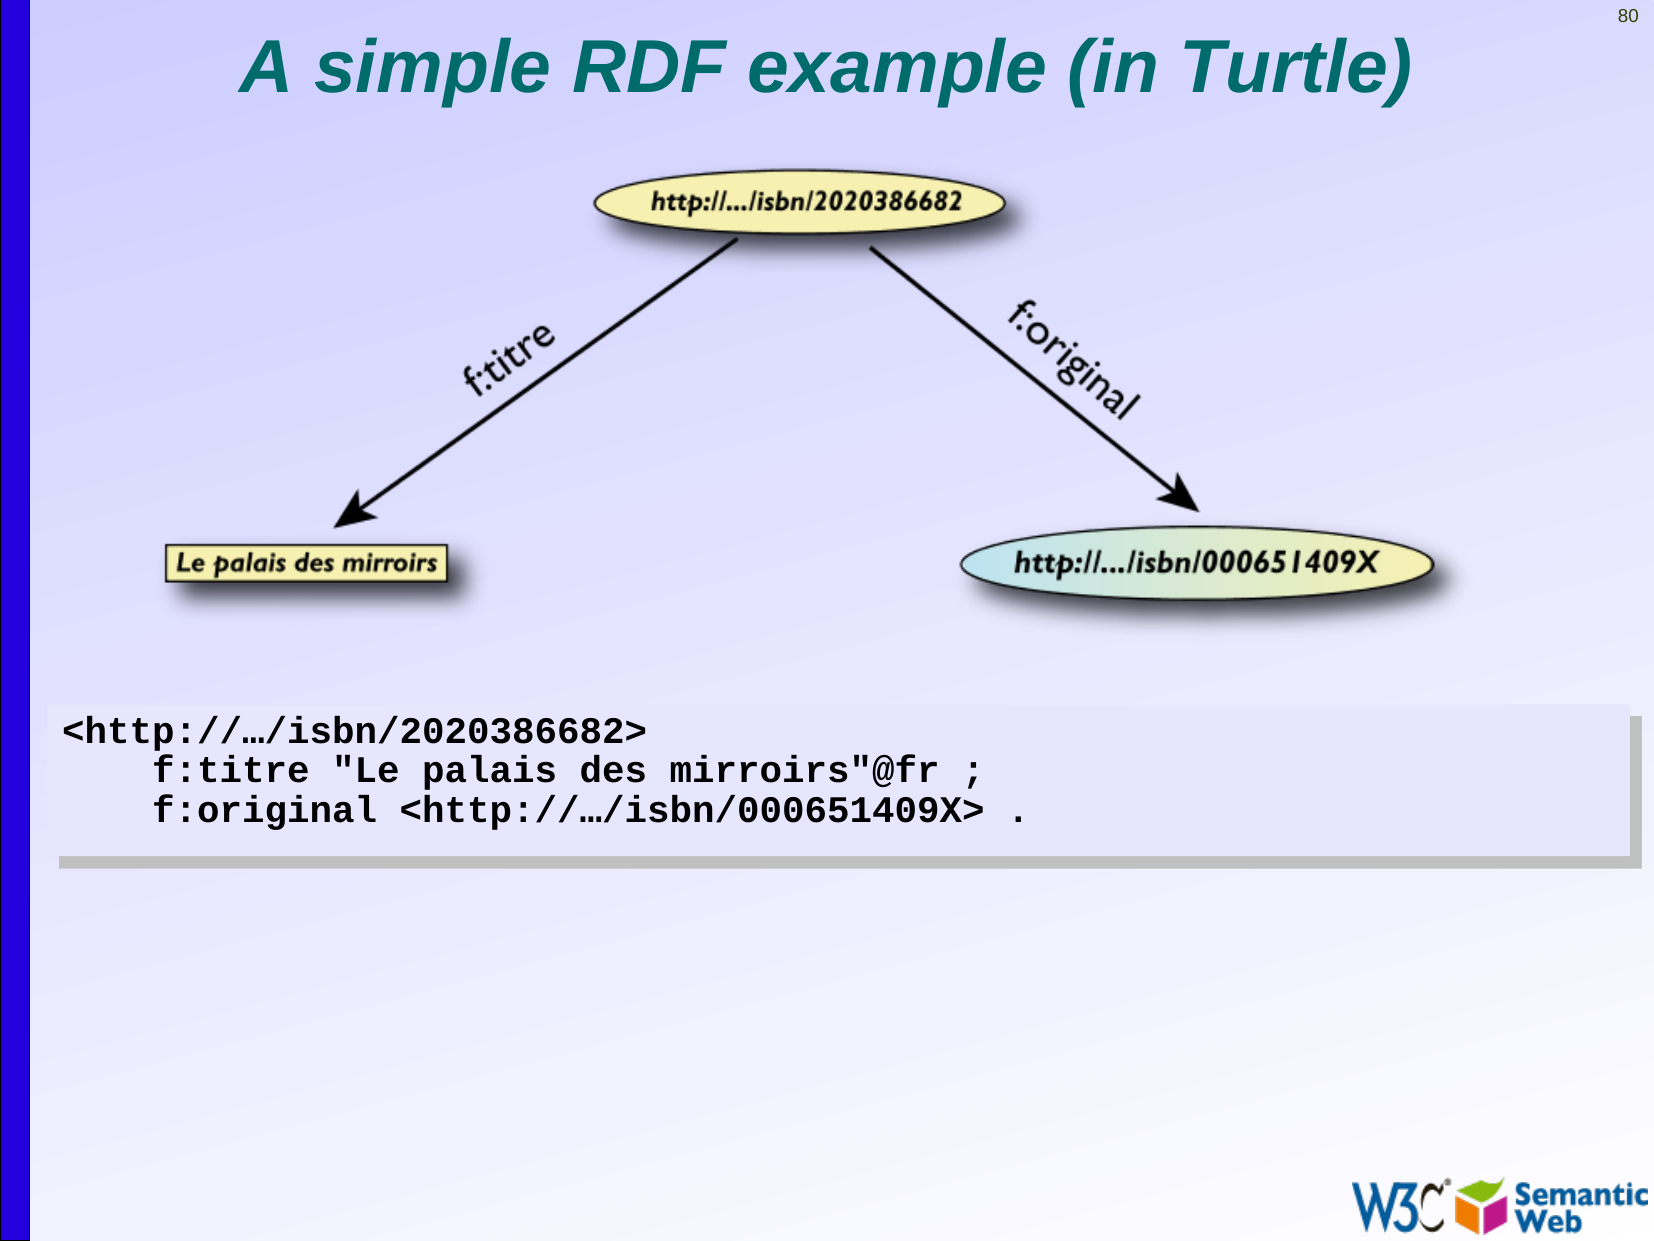

# A simple RDF example (in Turtle)
<http://…/isbn/2020386682>
 f:titre "Le palais des mirroirs"@fr ;
 f:original <http://…/isbn/000651409X> .